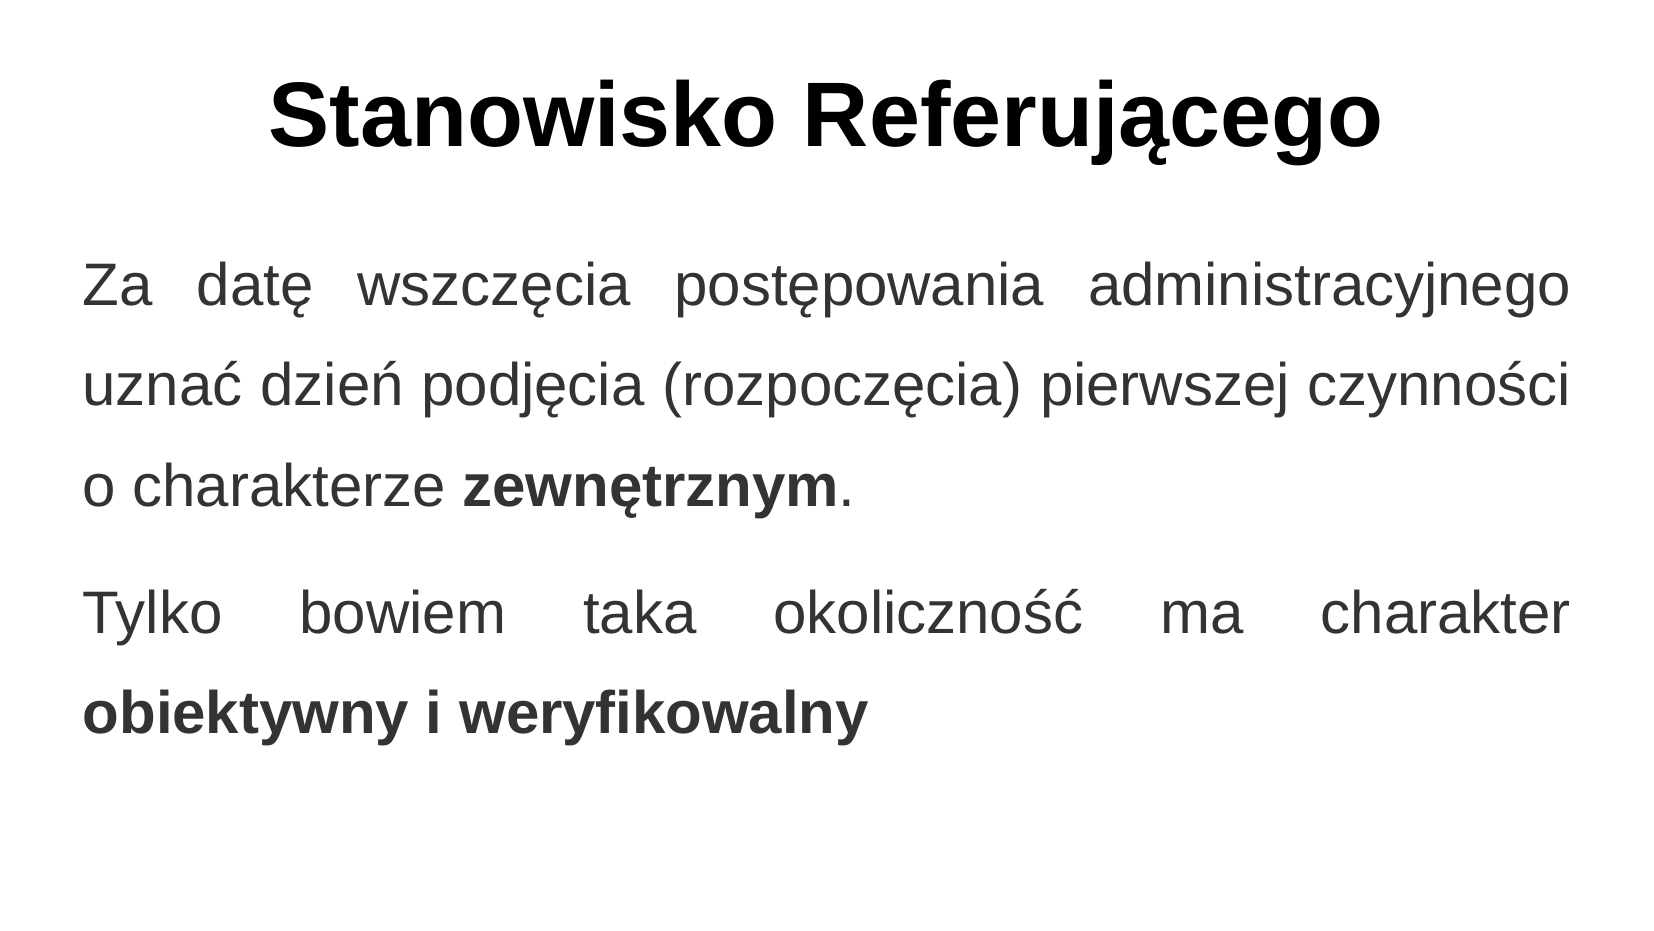

# Stanowisko Referującego
Za datę wszczęcia postępowania administracyjnego uznać dzień podjęcia (rozpoczęcia) pierwszej czynności o charakterze zewnętrznym.
Tylko bowiem taka okoliczność ma charakter obiektywny i weryfikowalny